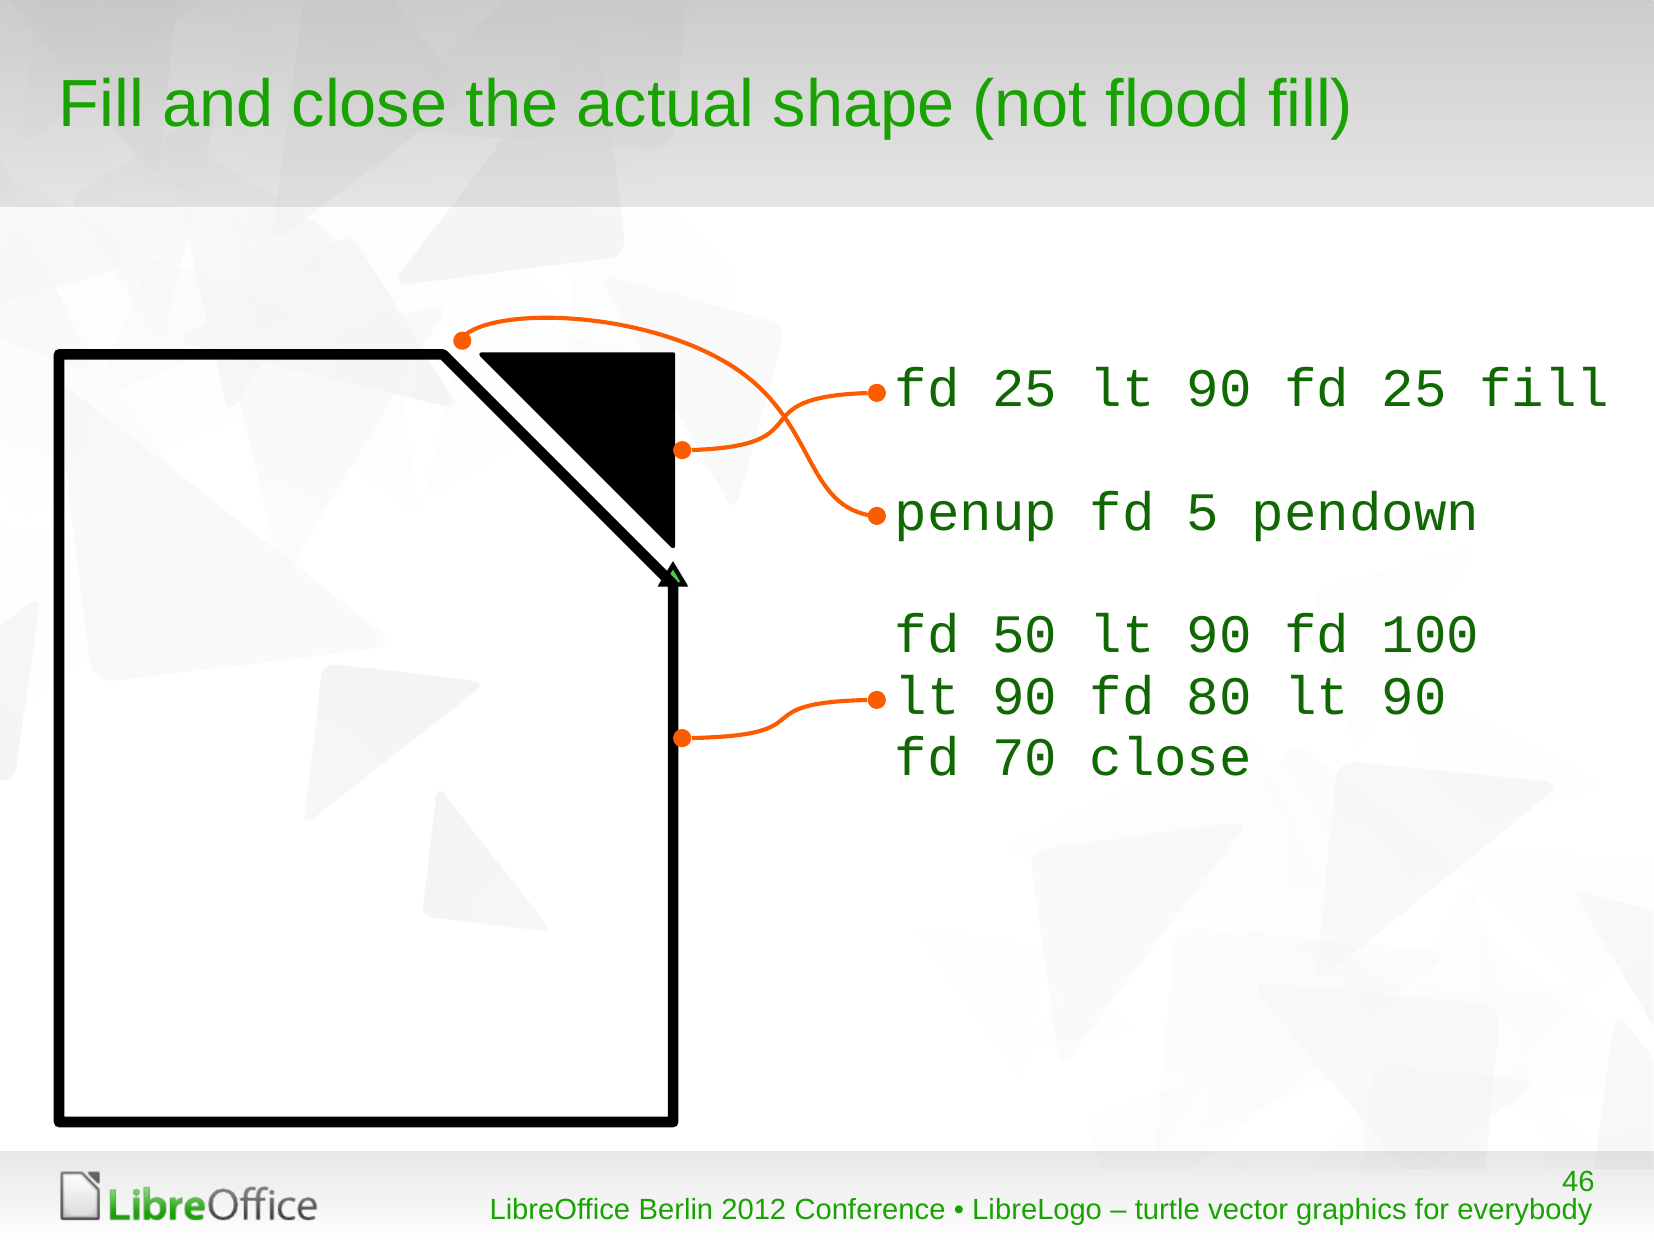

# Fill and close the actual shape (not flood fill)
fd 25 lt 90 fd 25 fill
penup fd 5 pendown
fd 50 lt 90 fd 100
lt 90 fd 80 lt 90
fd 70 close
46
LibreOffice Berlin 2012 Conference • LibreLogo – turtle vector graphics for everybody